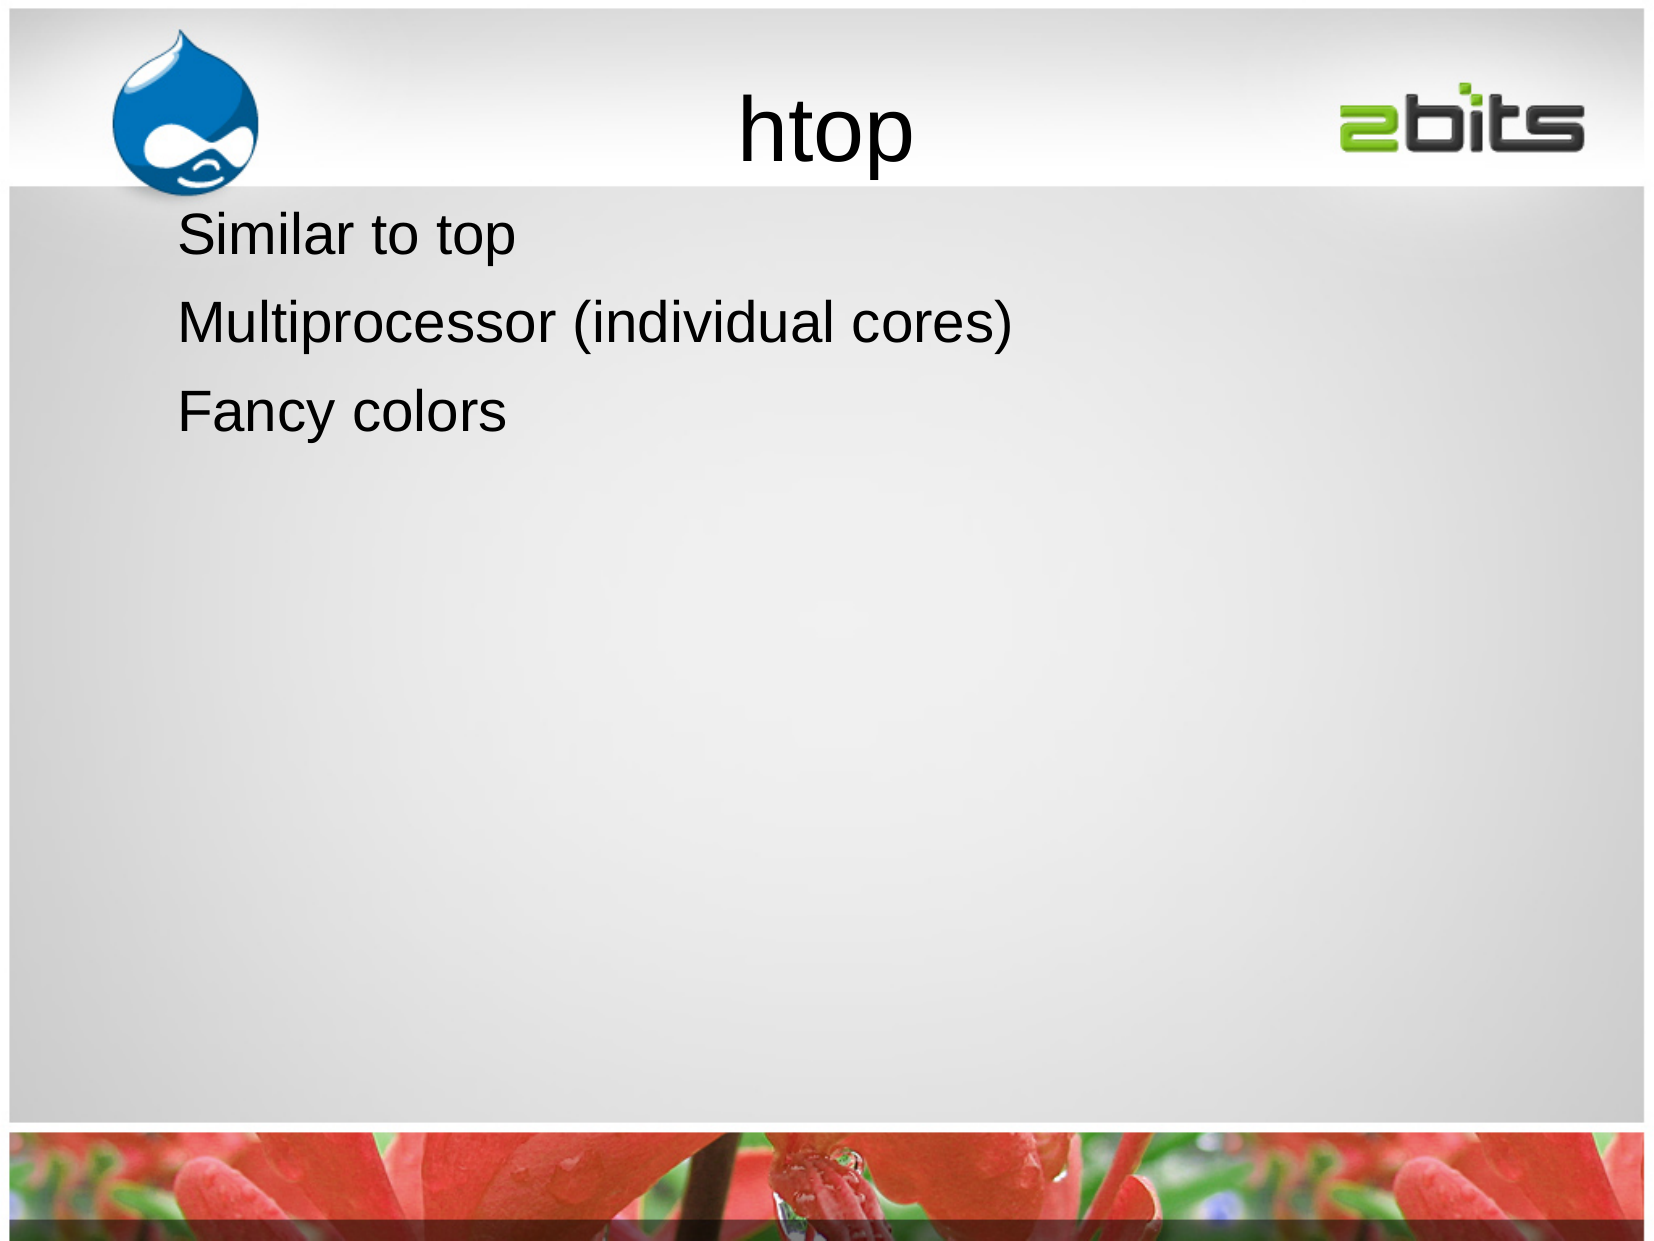

# htop
Similar to top
Multiprocessor (individual cores)
Fancy colors